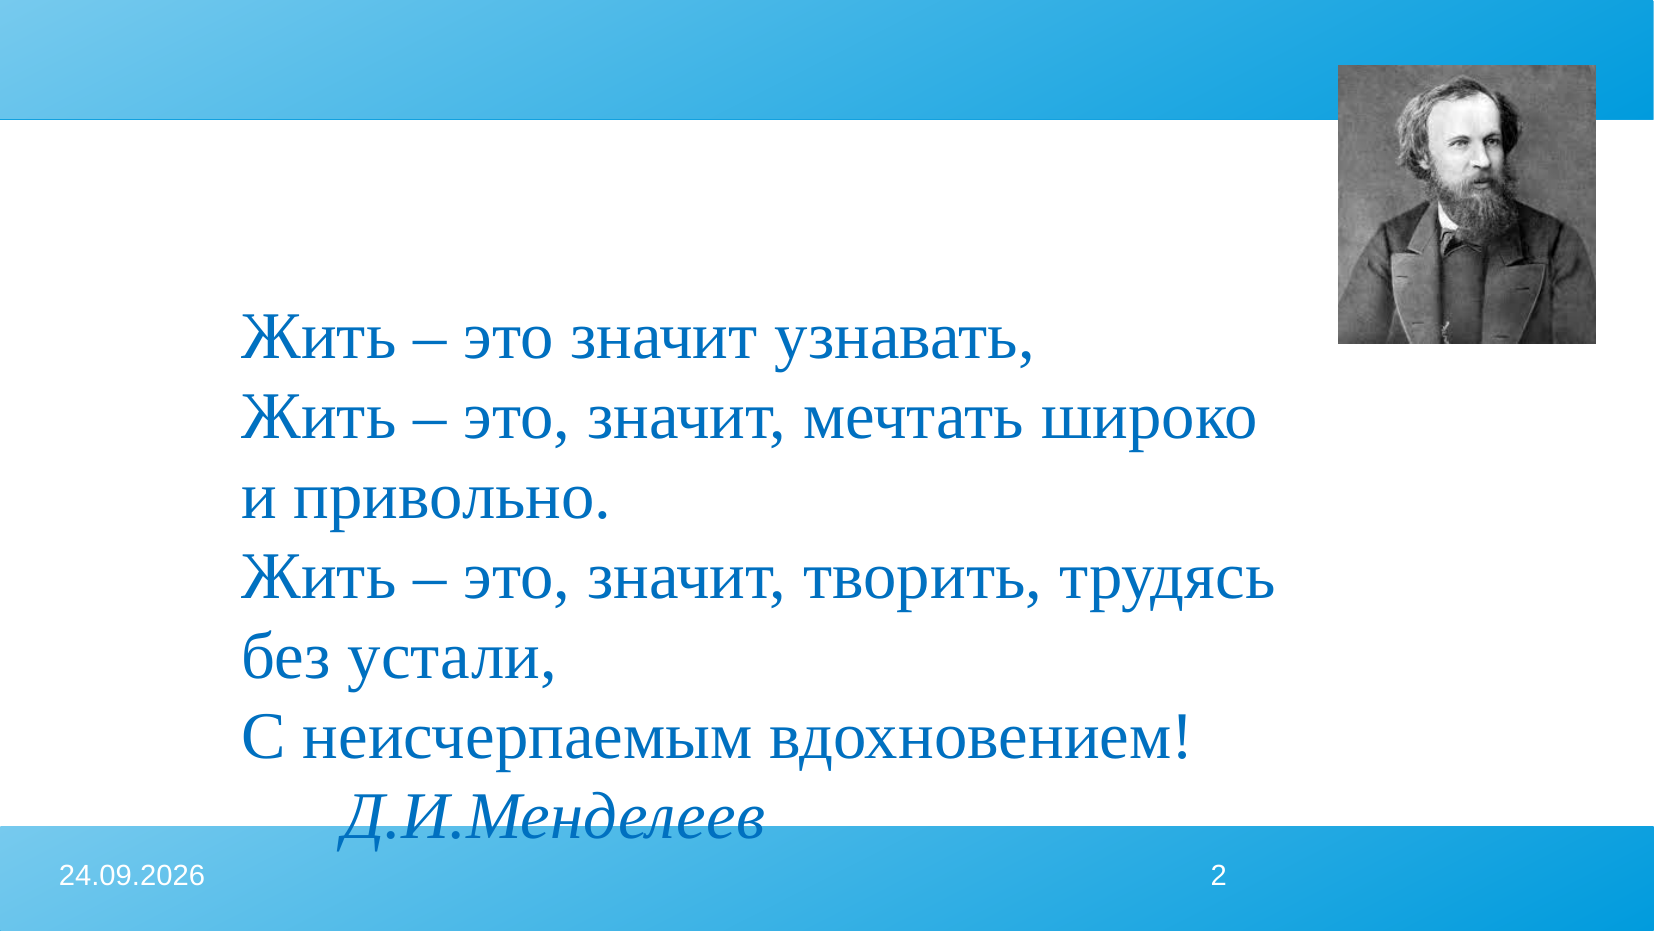

#
Жить – это значит узнавать,
Жить – это, значит, мечтать широко и привольно.
Жить – это, значит, творить, трудясь без устали,
С неисчерпаемым вдохновением!
 Д.И.Менделеев